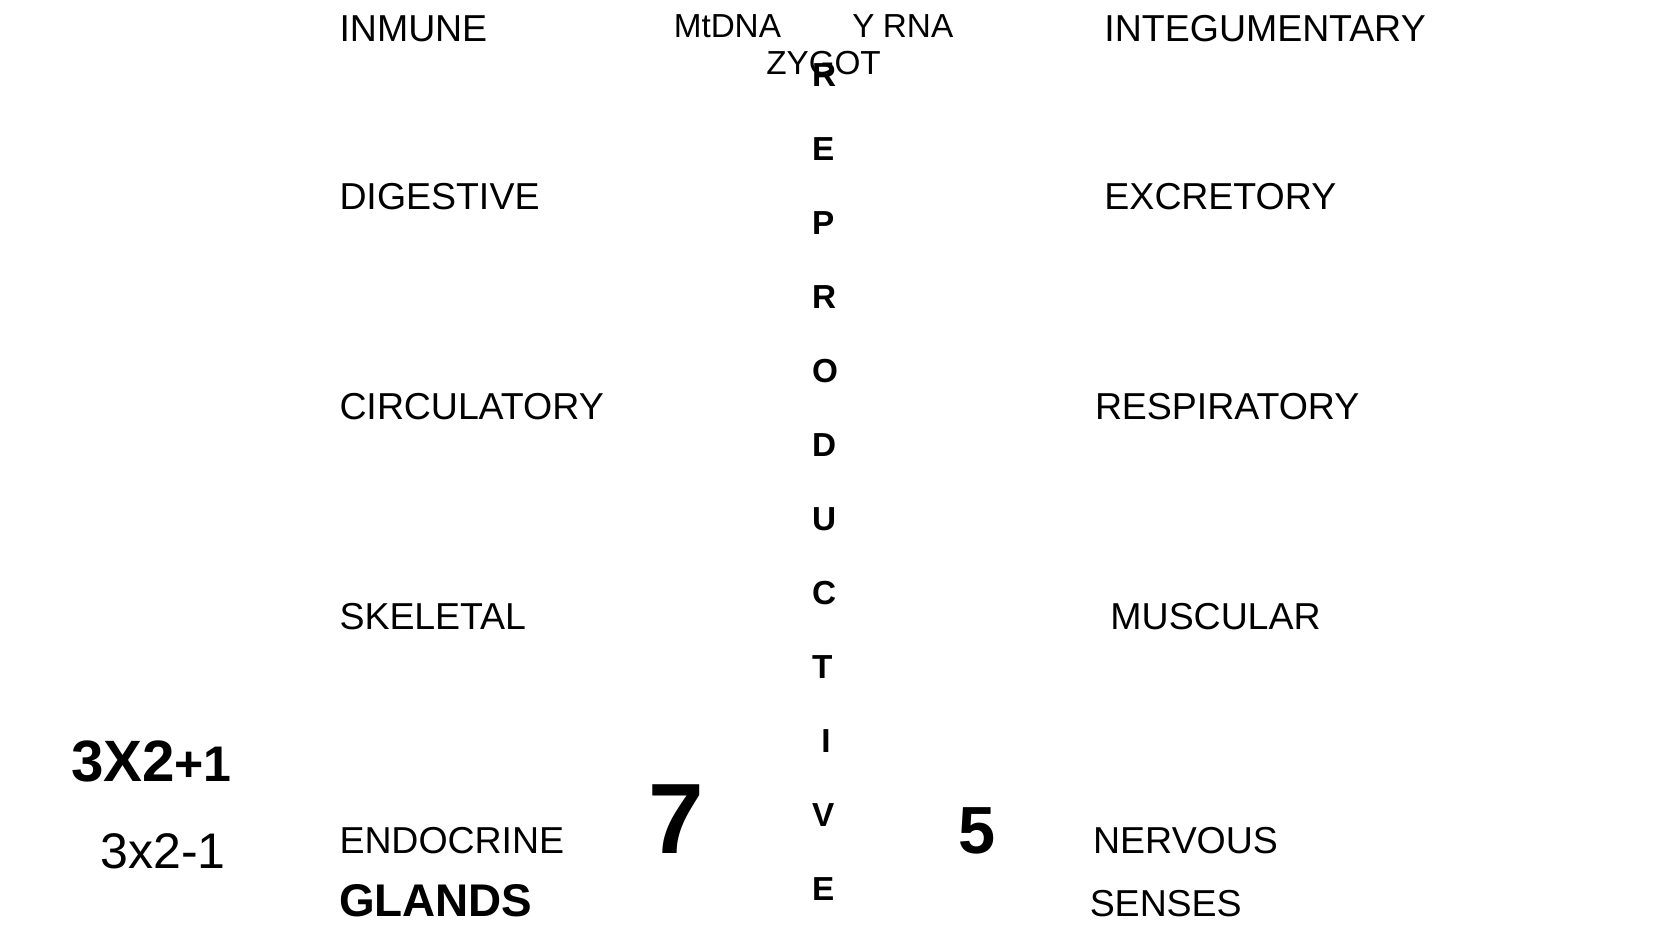

INMUNE INTEGUMENTARY
DIGESTIVE EXCRETORY
CIRCULATORY RESPIRATORY
SKELETAL MUSCULAR
ENDOCRINE 7 5 NERVOUS
GLANDS SENSES
MtDNA Y RNA
 ZYGOT
R E P R O D U C T
 I V E
 3X2+1
 3x2-1